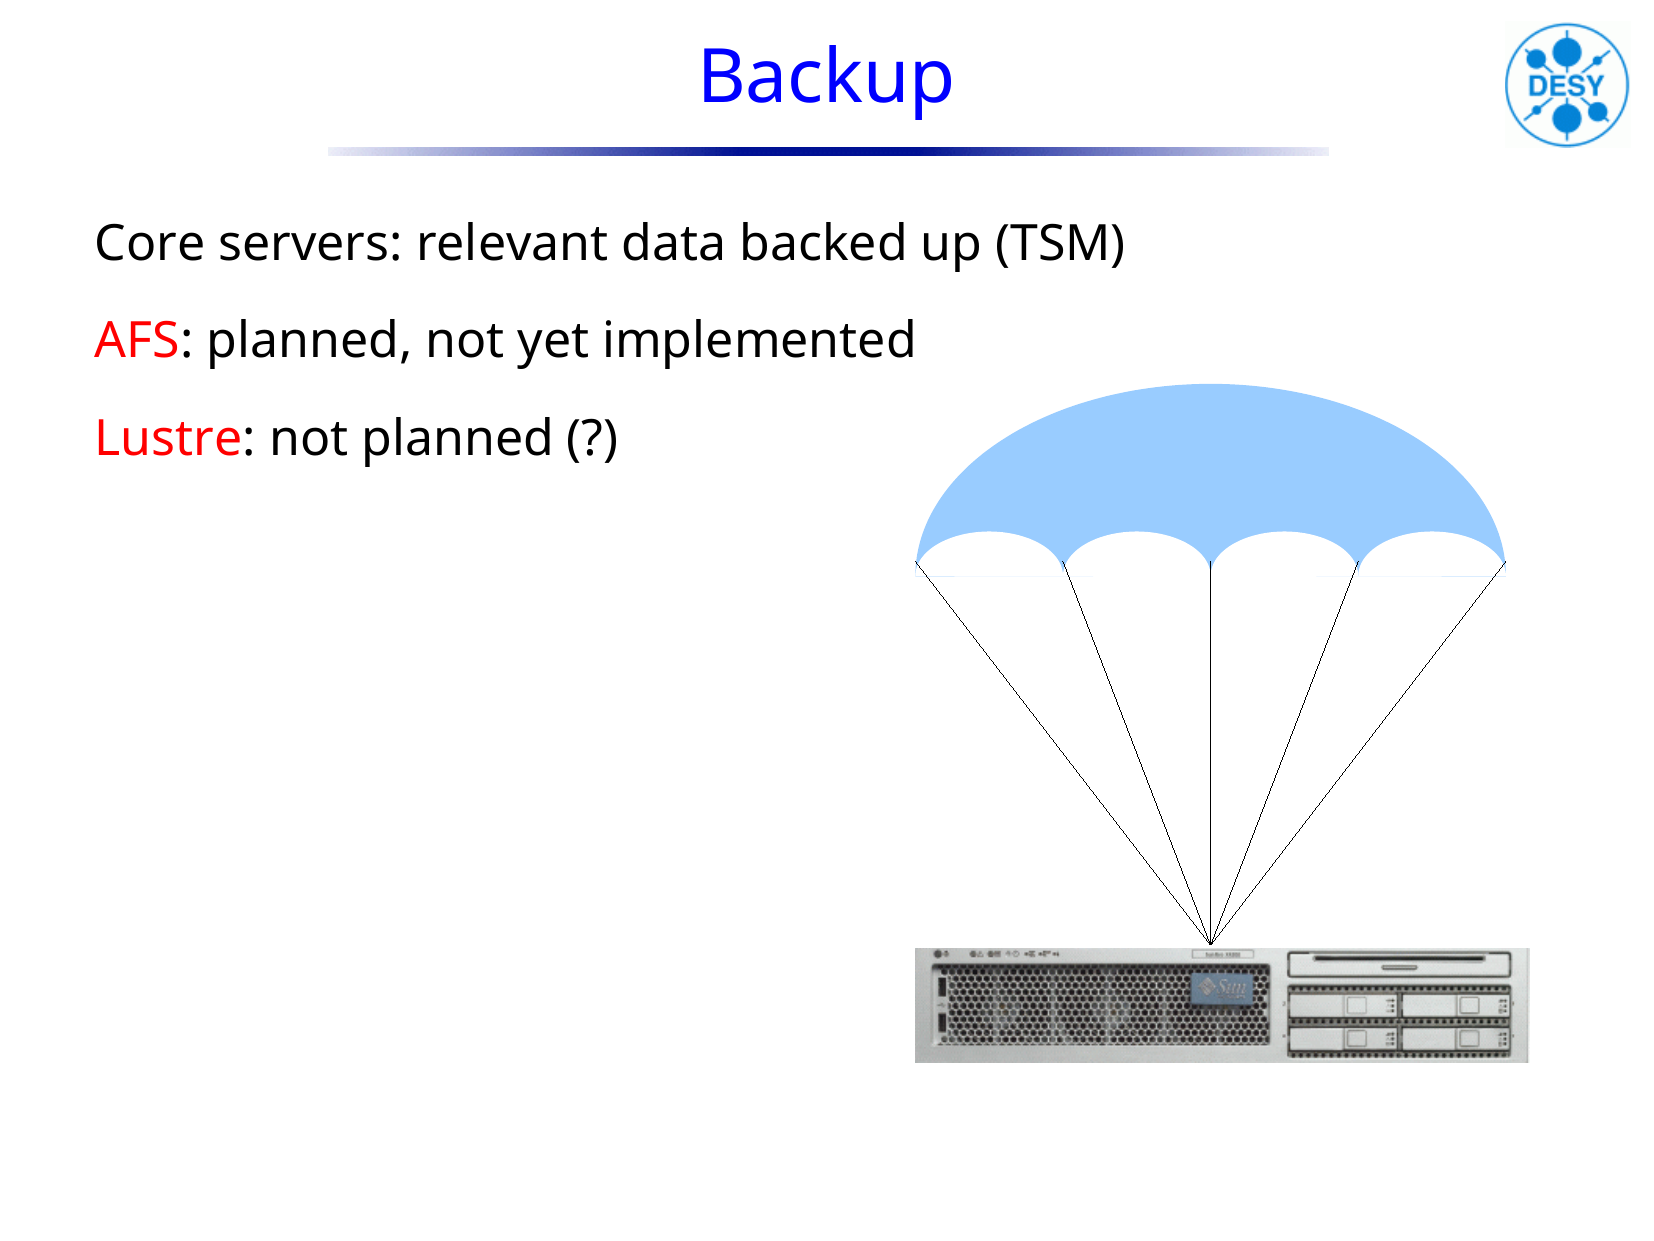

# Backup
Core servers: relevant data backed up (TSM)
AFS: planned, not yet implemented
Lustre: not planned (?)